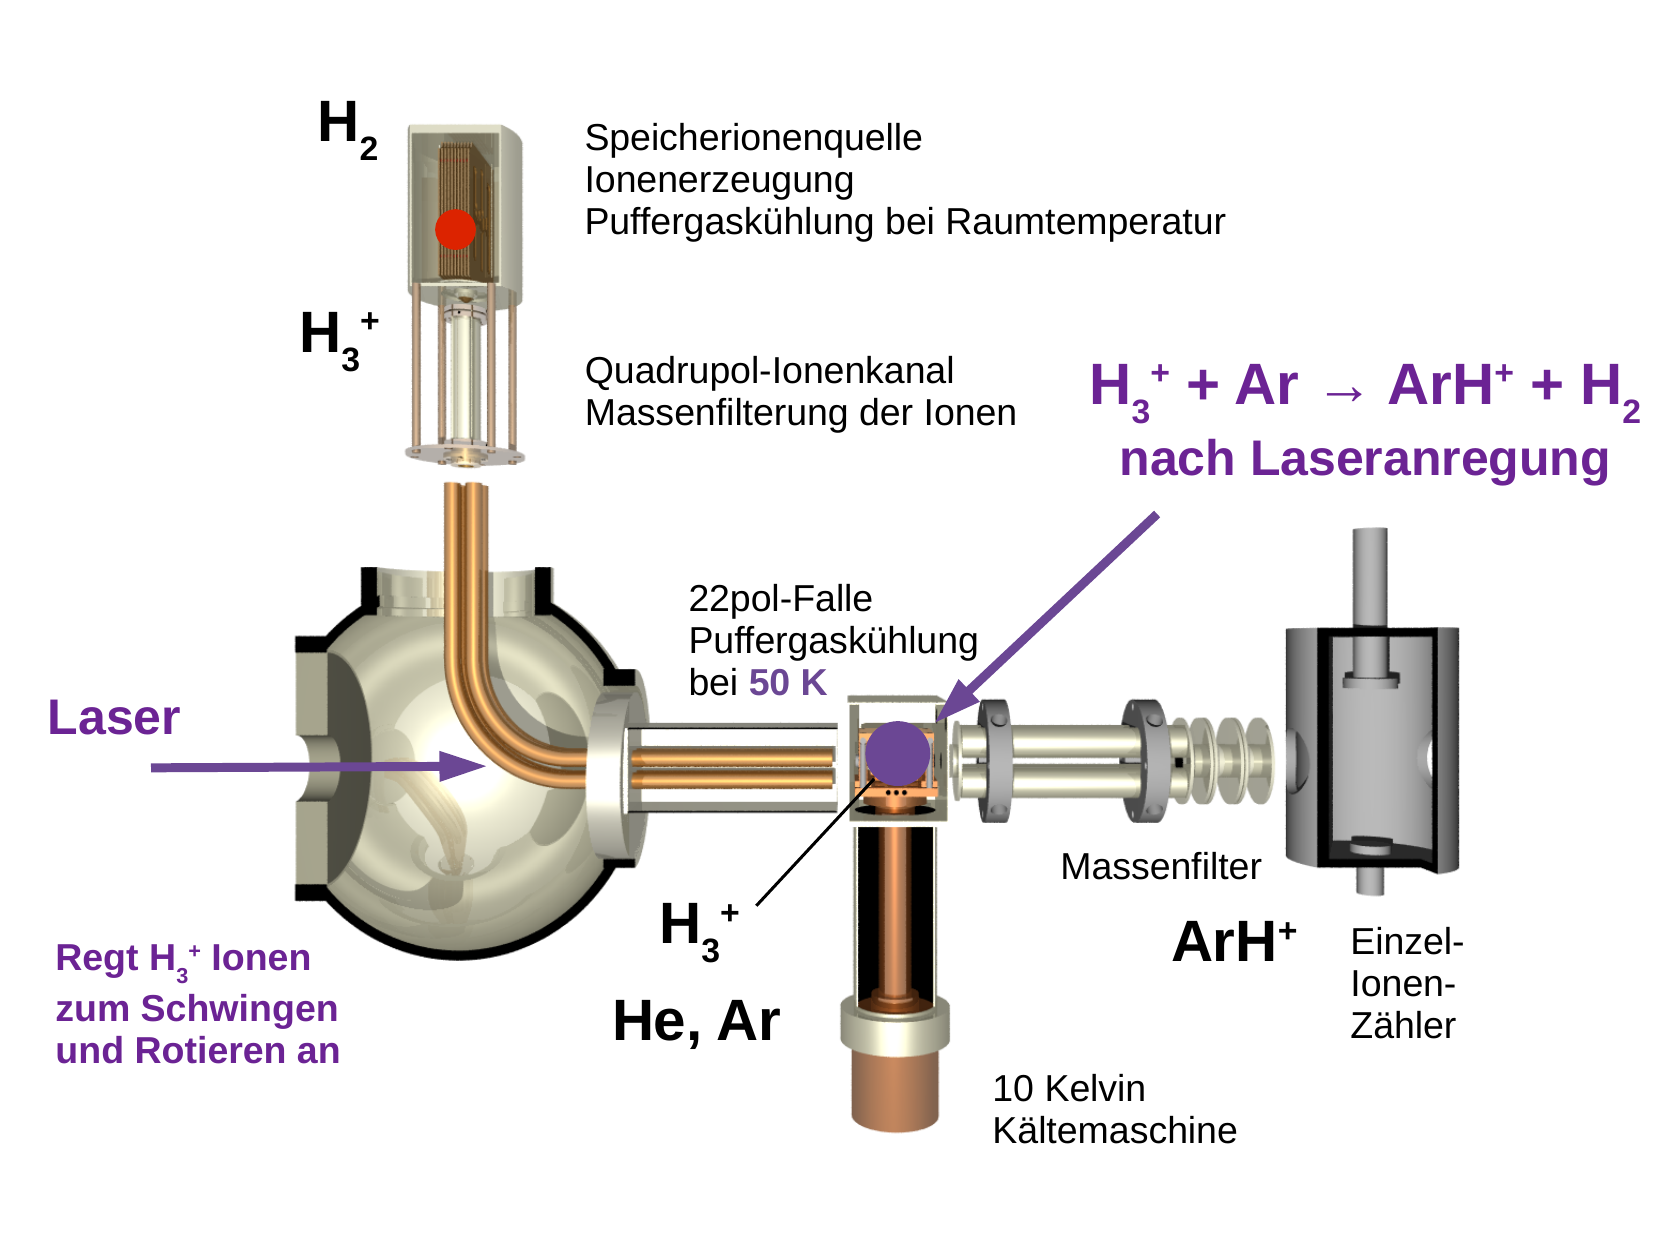

H2
Speicherionenquelle
Ionenerzeugung
Puffergaskühlung bei Raumtemperatur
H3+
Quadrupol-Ionenkanal
Massenfilterung der Ionen
H3+ + Ar → ArH+ + H2
nach Laseranregung
Laser
Regt H3+ Ionen
zum Schwingen und Rotieren an
22pol-Falle
Puffergaskühlung
bei 50 K
Massenfilter
H3+
ArH+
Einzel-Ionen-Zähler
He, Ar
10 Kelvin
Kältemaschine